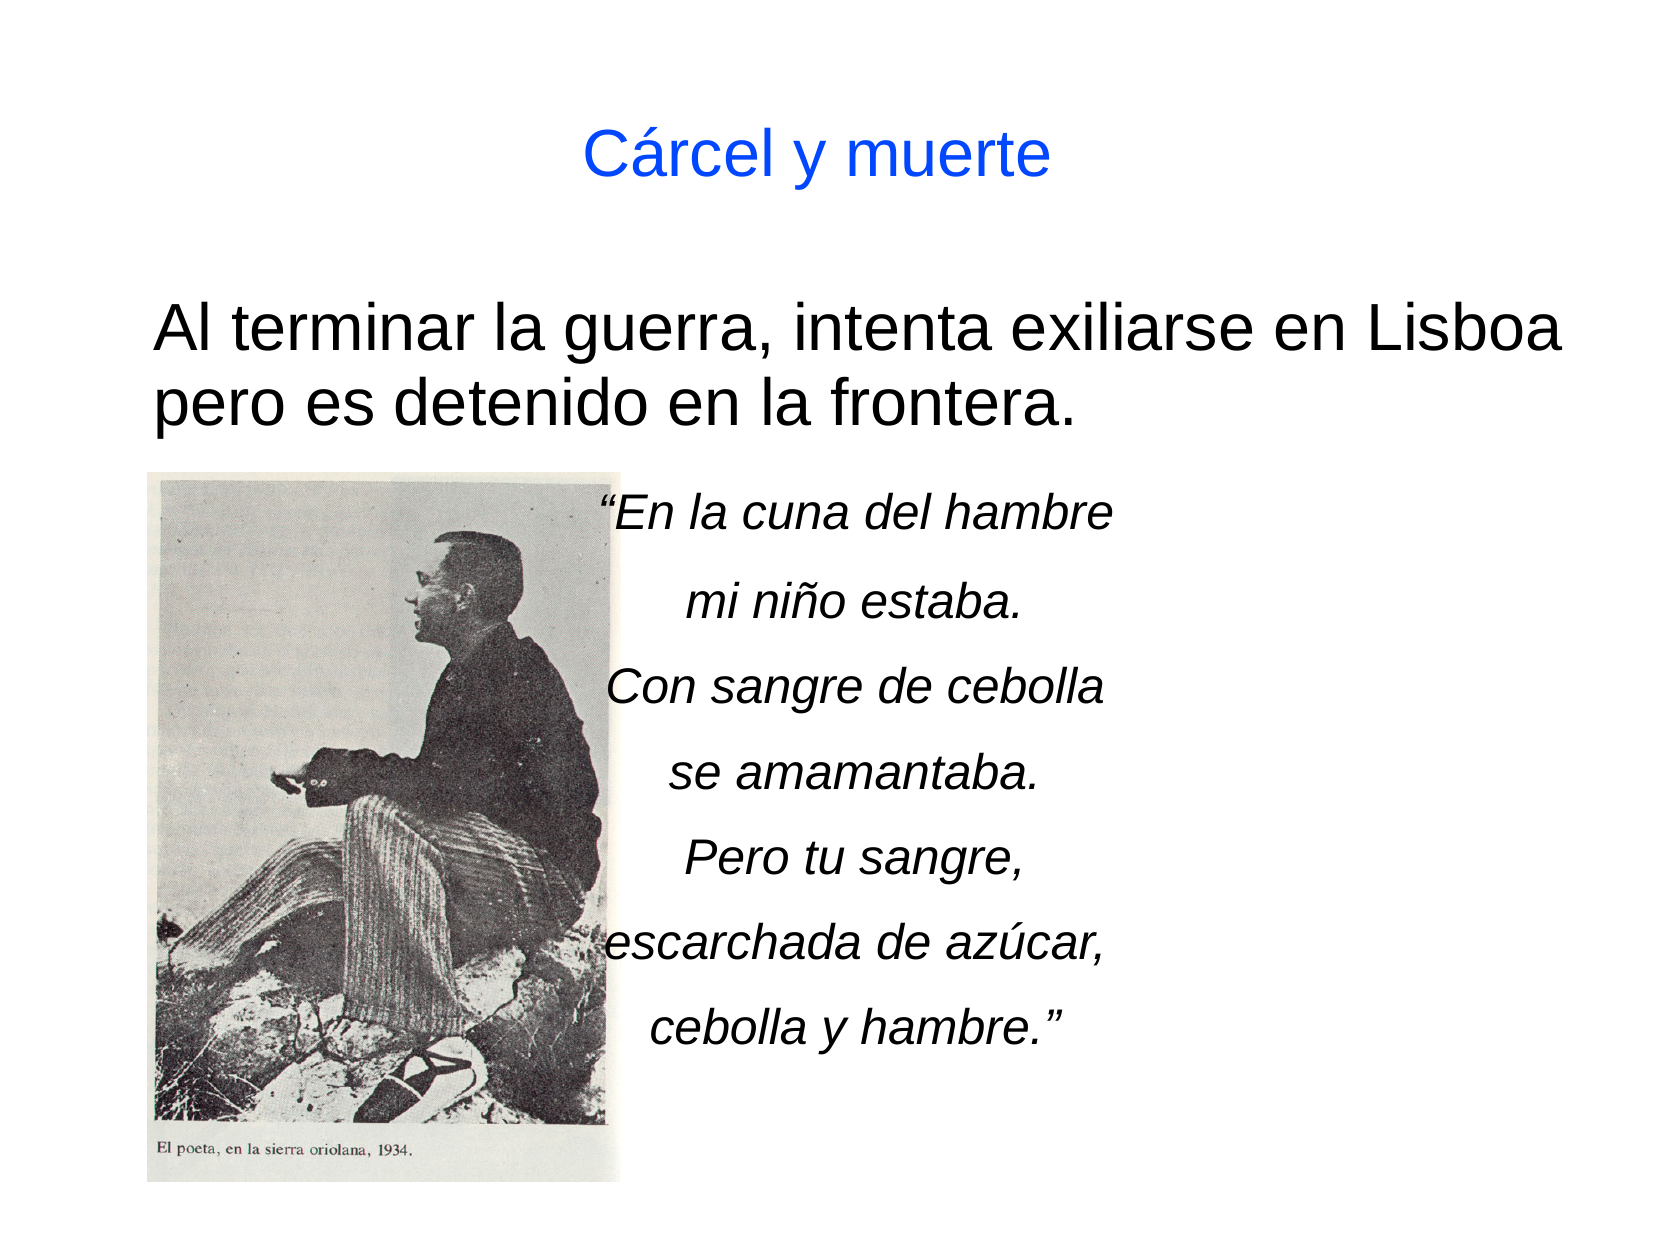

# Cárcel y muerte
Al terminar la guerra, intenta exiliarse en Lisboa pero es detenido en la frontera.
 “En la cuna del hambre
mi niño estaba.
Con sangre de cebolla
se amamantaba.
Pero tu sangre,
escarchada de azúcar,
cebolla y hambre.”